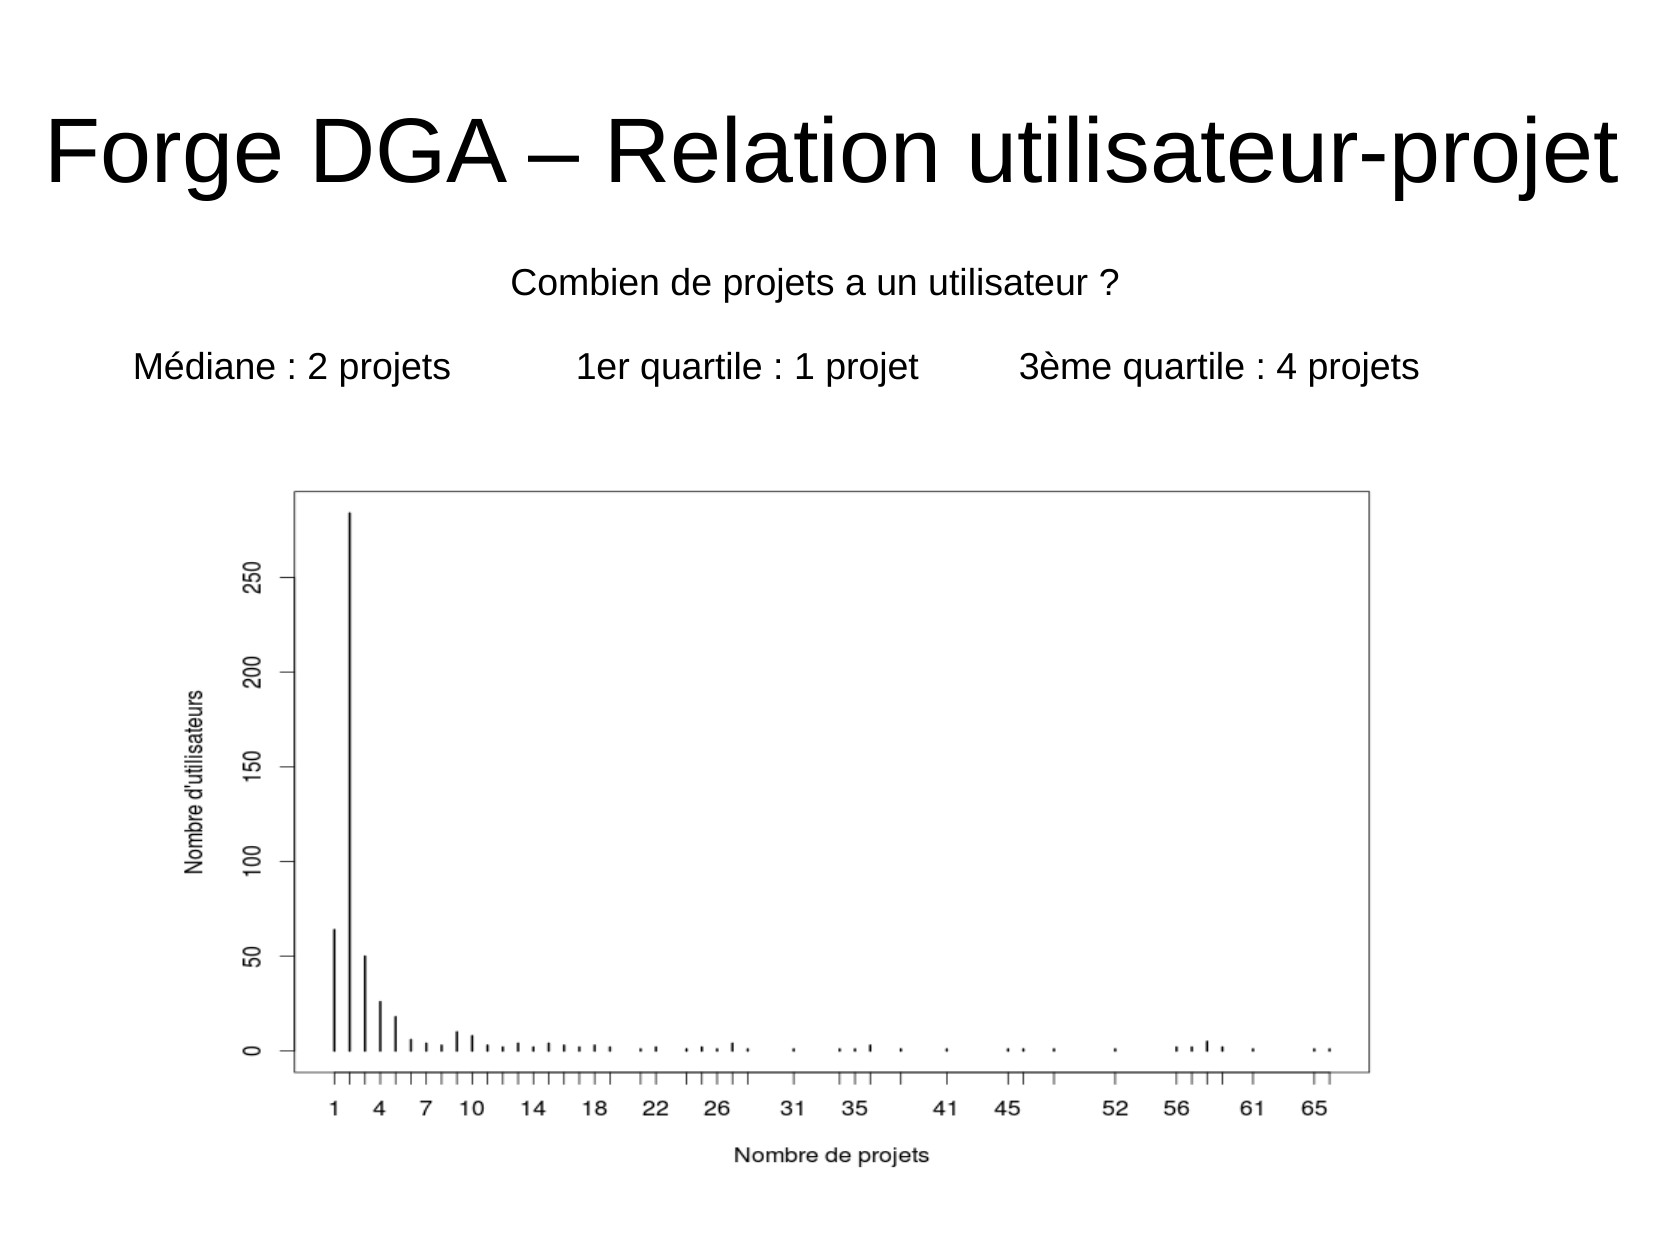

# Forge DGA – Relation utilisateur-projet
Combien de projets a un utilisateur ?
Médiane : 2 projets		1er quartile : 1 projet		3ème quartile : 4 projets